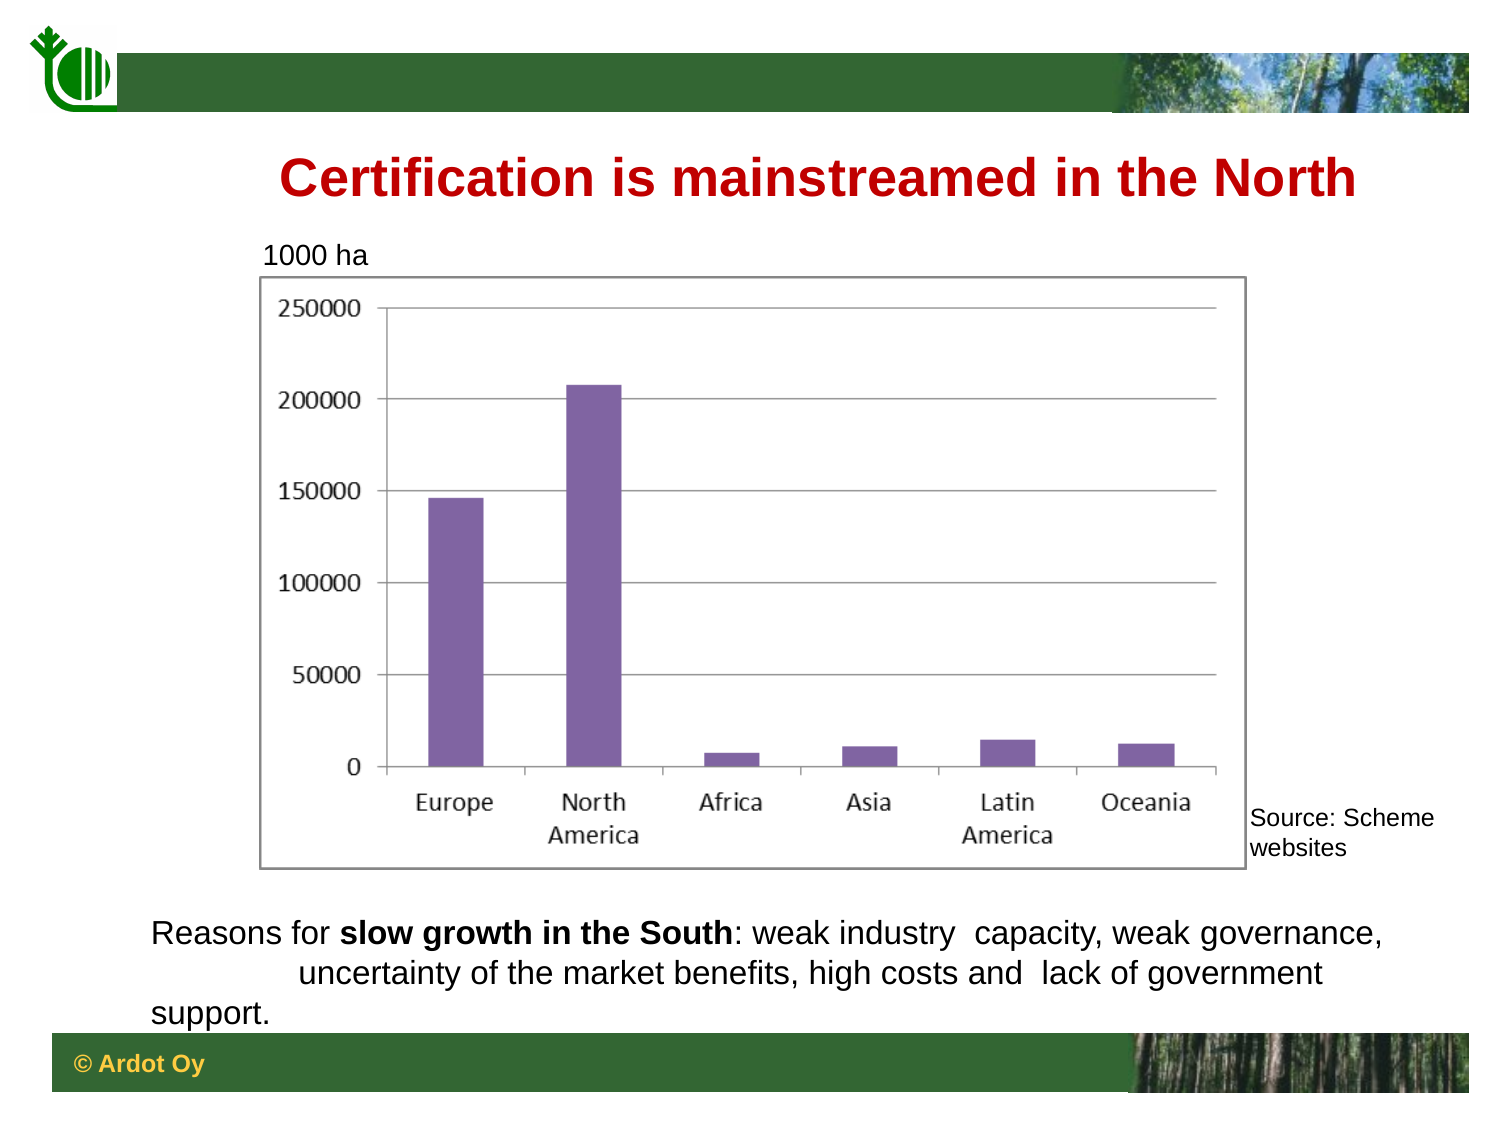

# Certification is mainstreamed in the North
1000 ha
Source: Scheme
websites
Reasons for slow growth in the South: weak industry capacity, weak governance, uncertainty of the market benefits, high costs and lack of government support.